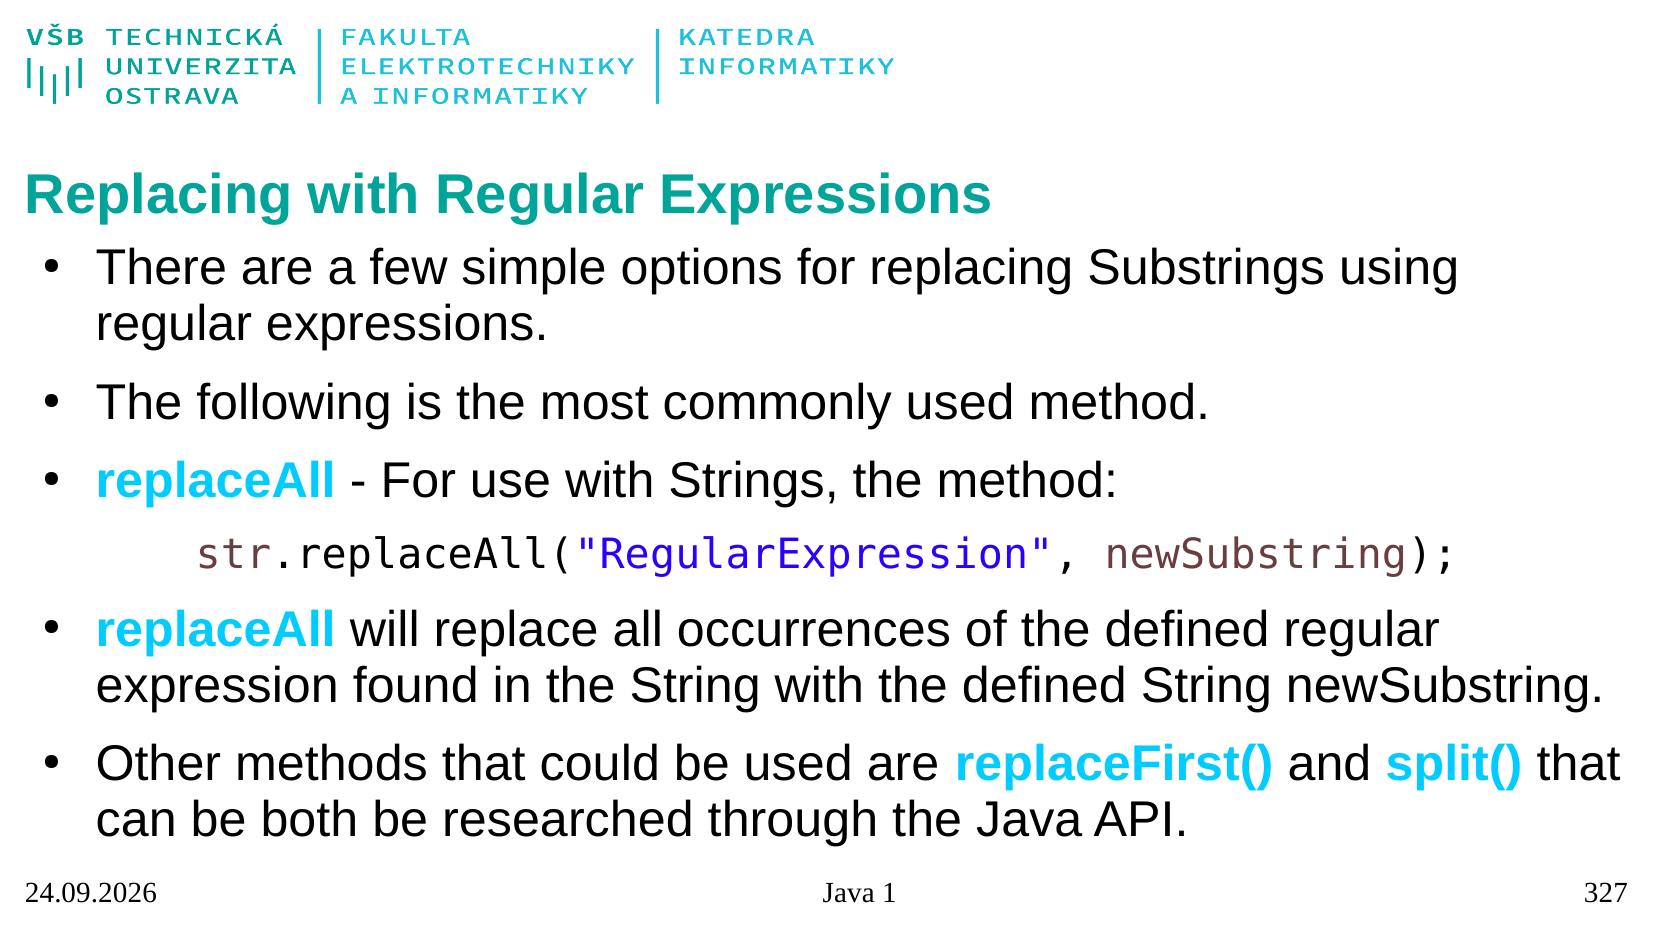

# Replacing with Regular Expressions
There are a few simple options for replacing Substrings using regular expressions.
The following is the most commonly used method.
replaceAll - For use with Strings, the method:
str.replaceAll("RegularExpression", newSubstring);
replaceAll will replace all occurrences of the defined regular expression found in the String with the defined String newSubstring.
Other methods that could be used are replaceFirst() and split() that can be both be researched through the Java API.
Java 1
327